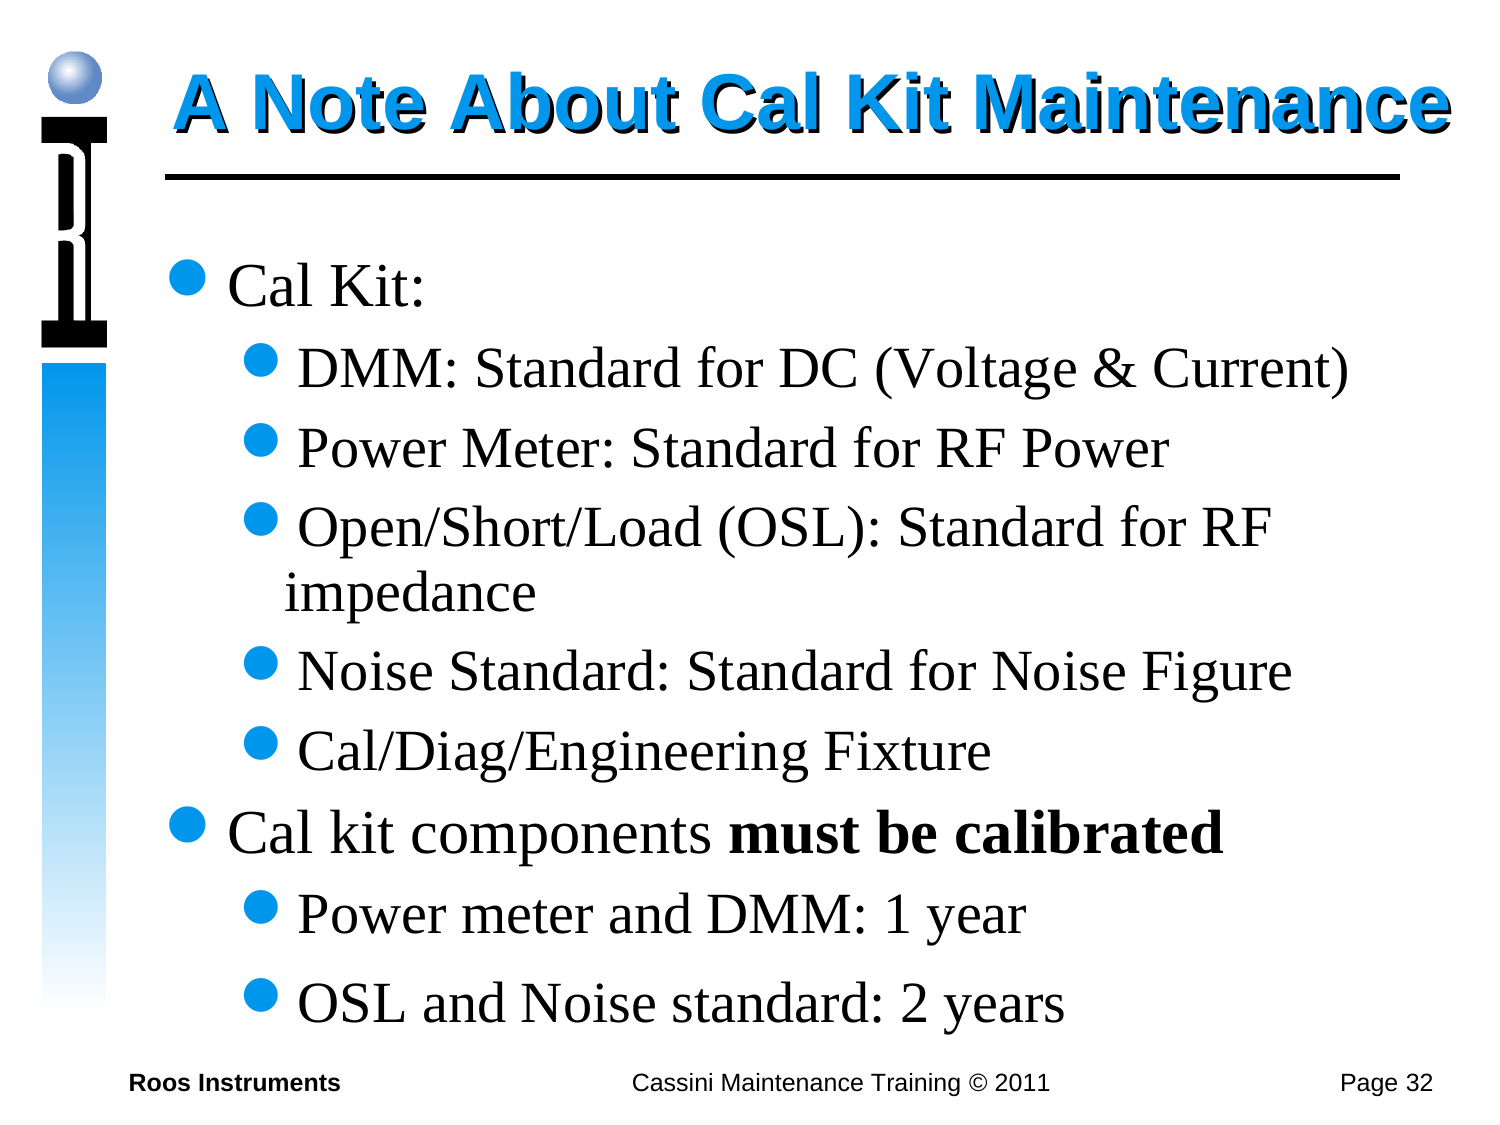

# A Note About Cal Kit Maintenance
Cal Kit:
DMM: Standard for DC (Voltage & Current)
Power Meter: Standard for RF Power
Open/Short/Load (OSL): Standard for RF impedance
Noise Standard: Standard for Noise Figure
Cal/Diag/Engineering Fixture
Cal kit components must be calibrated
Power meter and DMM: 1 year
OSL and Noise standard: 2 years